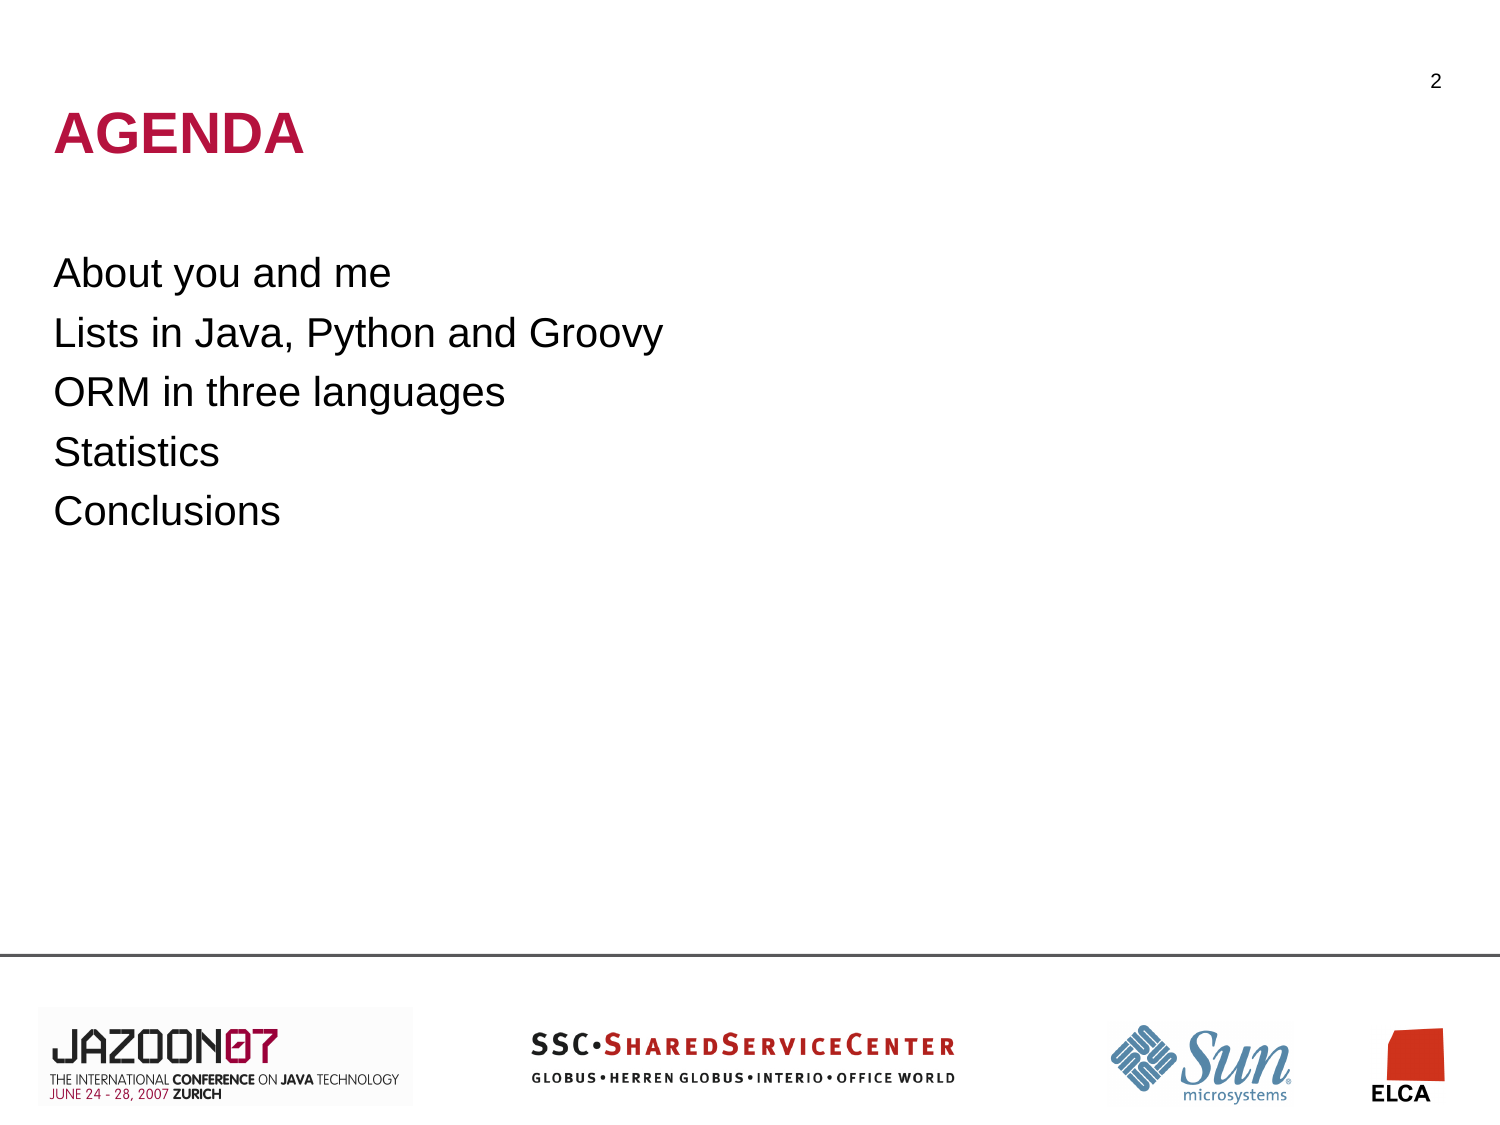

2
# AGENDA
About you and me
Lists in Java, Python and Groovy
ORM in three languages
Statistics
Conclusions